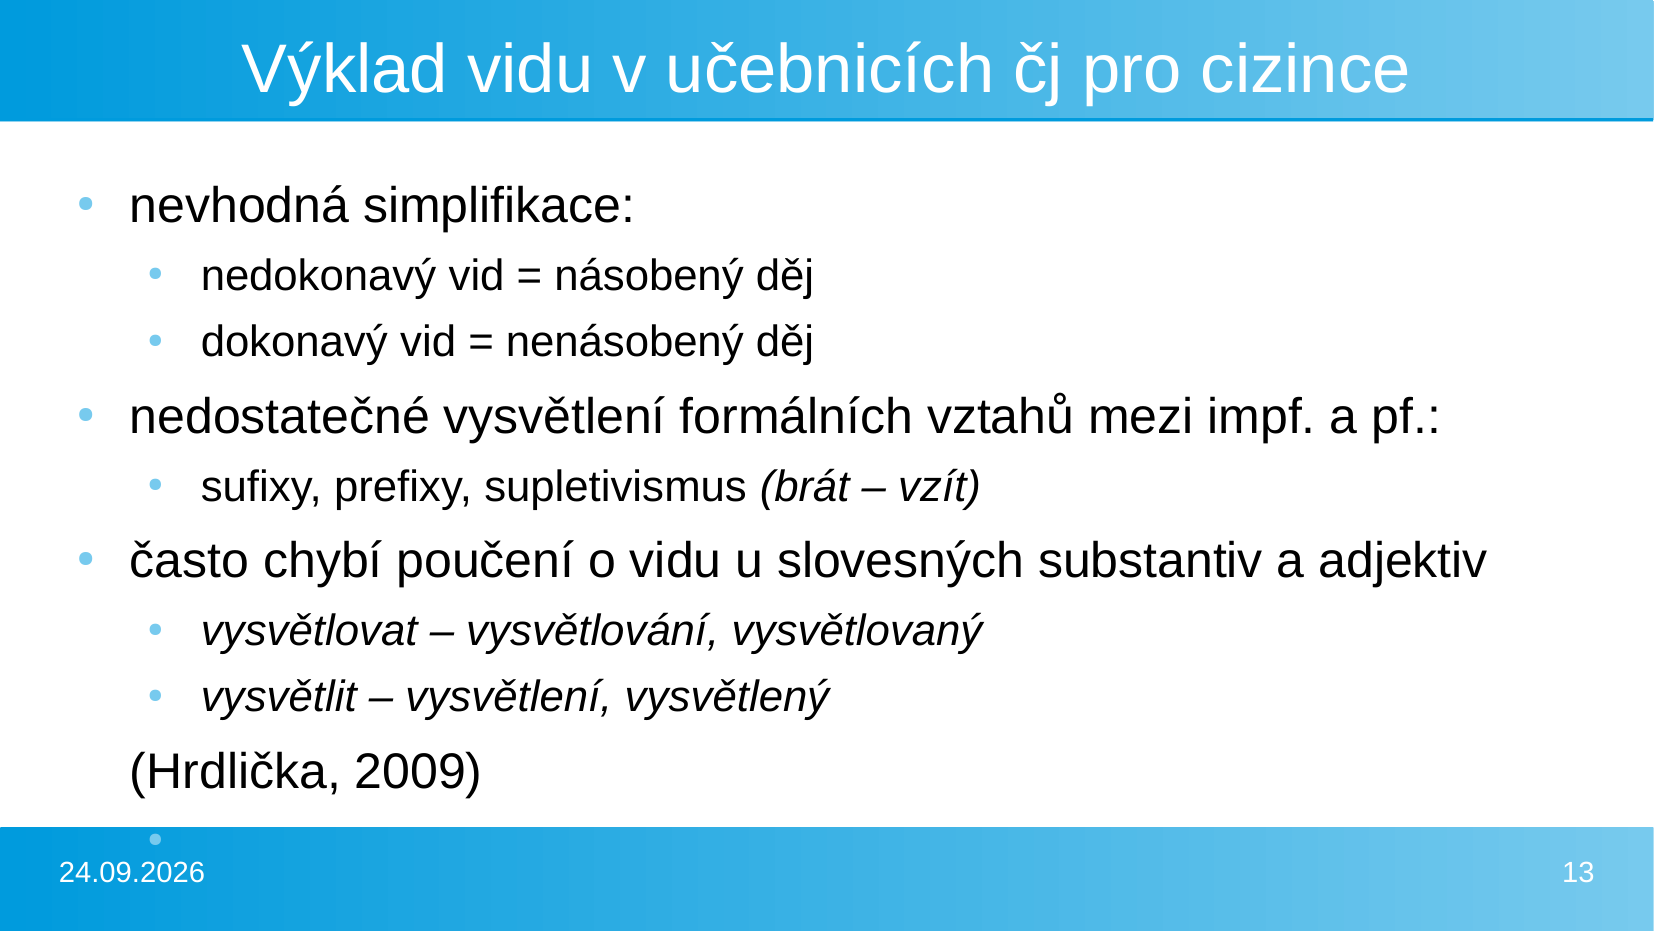

# Výklad vidu v učebnicích čj pro cizince
nevhodná simplifikace:
nedokonavý vid = násobený děj
dokonavý vid = nenásobený děj
nedostatečné vysvětlení formálních vztahů mezi impf. a pf.:
sufixy, prefixy, supletivismus (brát – vzít)
často chybí poučení o vidu u slovesných substantiv a adjektiv
vysvětlovat – vysvětlování, vysvětlovaný
vysvětlit – vysvětlení, vysvětlený
(Hrdlička, 2009)
13